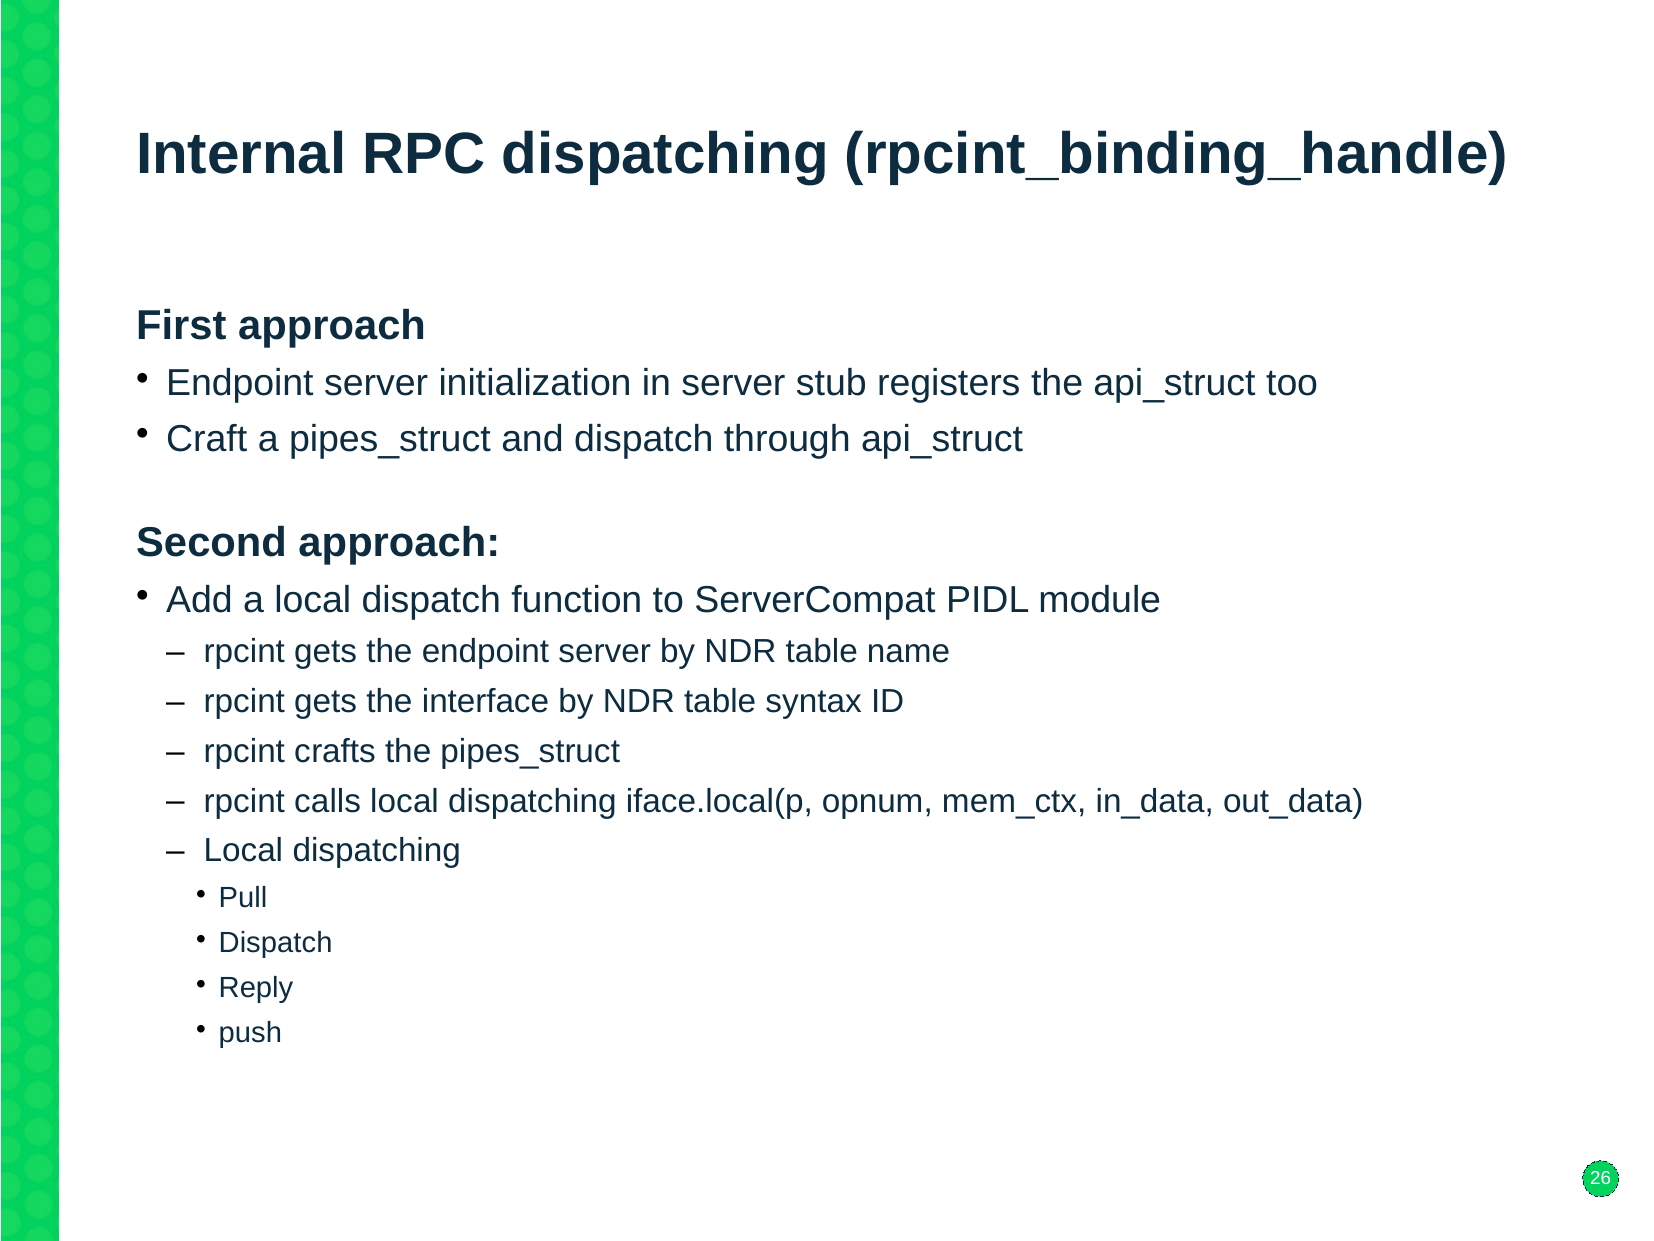

# Internal RPC dispatching (rpcint_binding_handle)
First approach
Endpoint server initialization in server stub registers the api_struct too
Craft a pipes_struct and dispatch through api_struct
Second approach:
Add a local dispatch function to ServerCompat PIDL module
rpcint gets the endpoint server by NDR table name
rpcint gets the interface by NDR table syntax ID
rpcint crafts the pipes_struct
rpcint calls local dispatching iface.local(p, opnum, mem_ctx, in_data, out_data)
Local dispatching
Pull
Dispatch
Reply
push
26